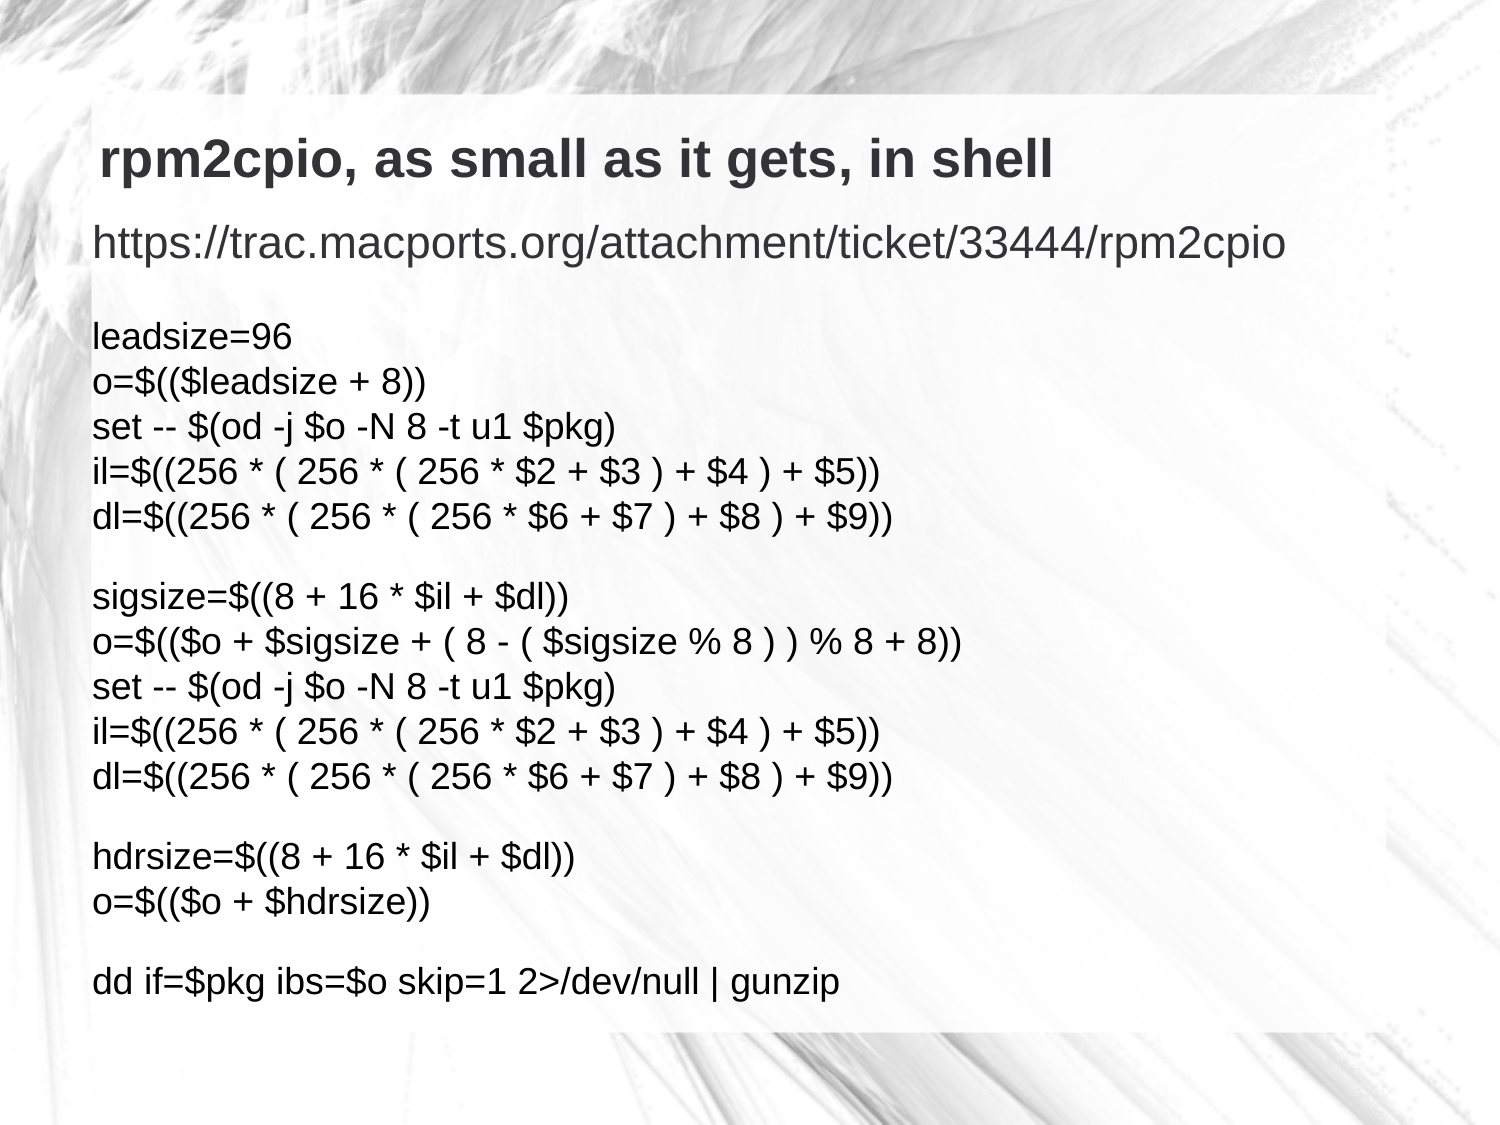

# rpm2cpio, as small as it gets, in shell
https://trac.macports.org/attachment/ticket/33444/rpm2cpio
leadsize=96
o=$(($leadsize + 8))
set -- $(od -j $o -N 8 -t u1 $pkg)
il=$((256 * ( 256 * ( 256 * $2 + $3 ) + $4 ) + $5))
dl=$((256 * ( 256 * ( 256 * $6 + $7 ) + $8 ) + $9))
sigsize=$((8 + 16 * $il + $dl))
o=$(($o + $sigsize + ( 8 - ( $sigsize % 8 ) ) % 8 + 8))
set -- $(od -j $o -N 8 -t u1 $pkg)
il=$((256 * ( 256 * ( 256 * $2 + $3 ) + $4 ) + $5))
dl=$((256 * ( 256 * ( 256 * $6 + $7 ) + $8 ) + $9))
hdrsize=$((8 + 16 * $il + $dl))
o=$(($o + $hdrsize))
dd if=$pkg ibs=$o skip=1 2>/dev/null | gunzip